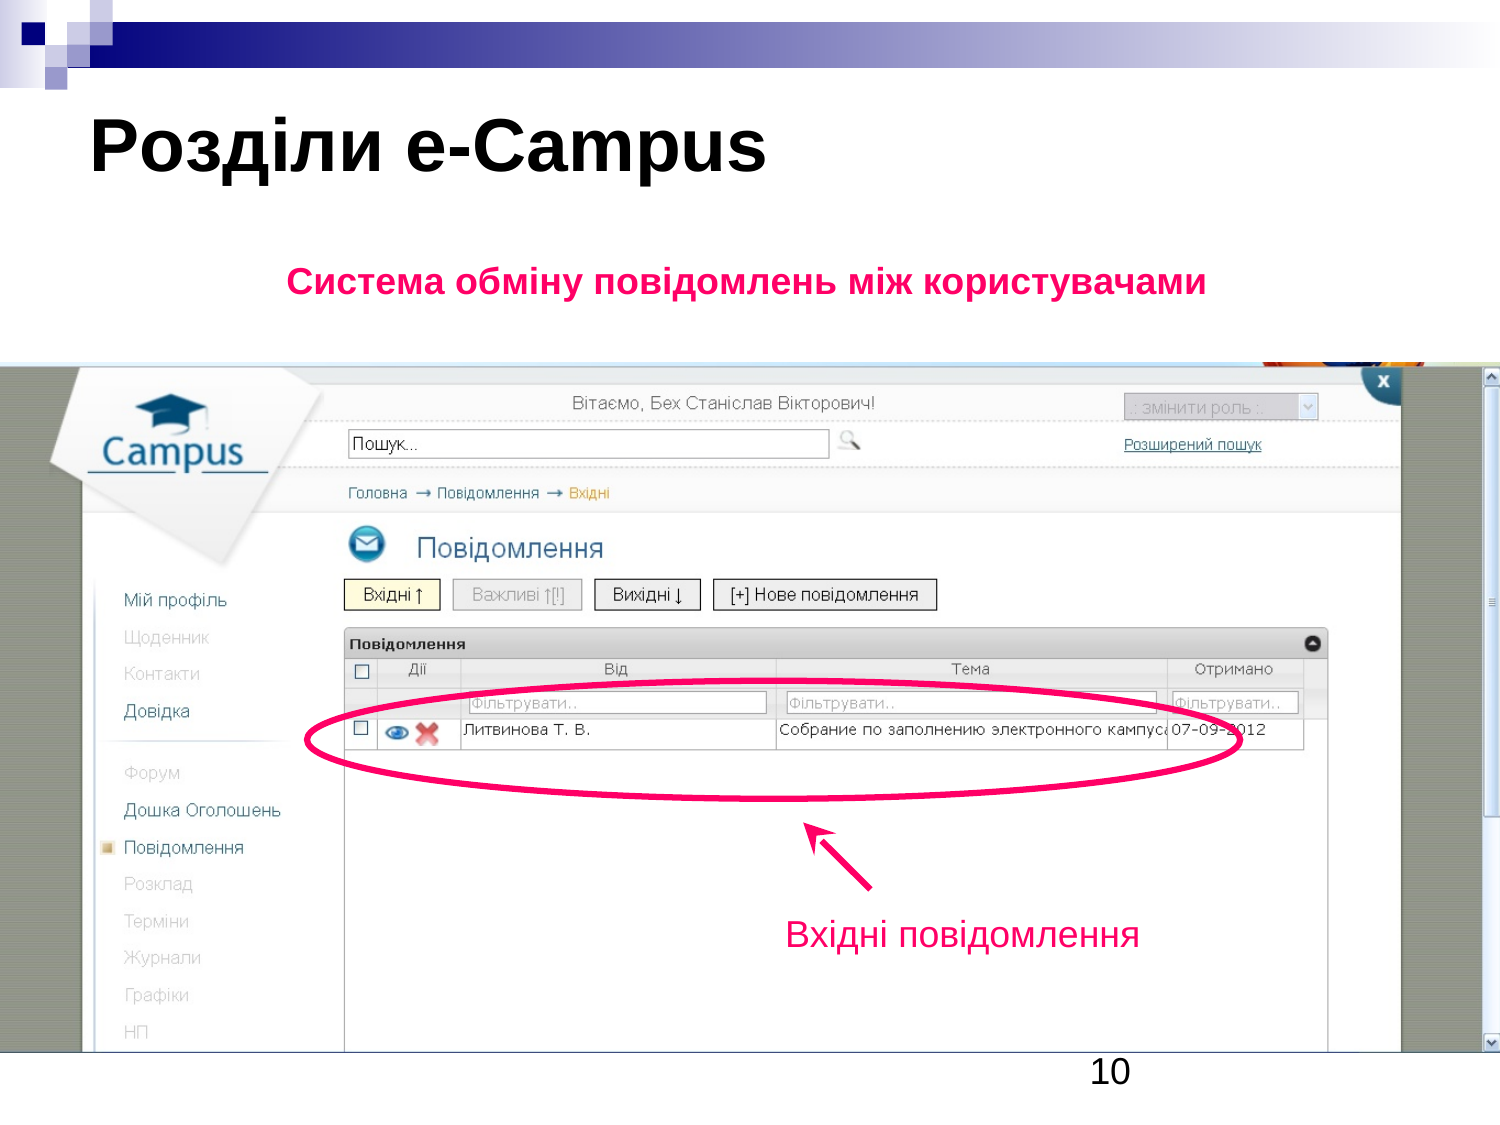

# Розділи e-Campus
Система обміну повідомлень між користувачами
Вхідні повідомлення
10